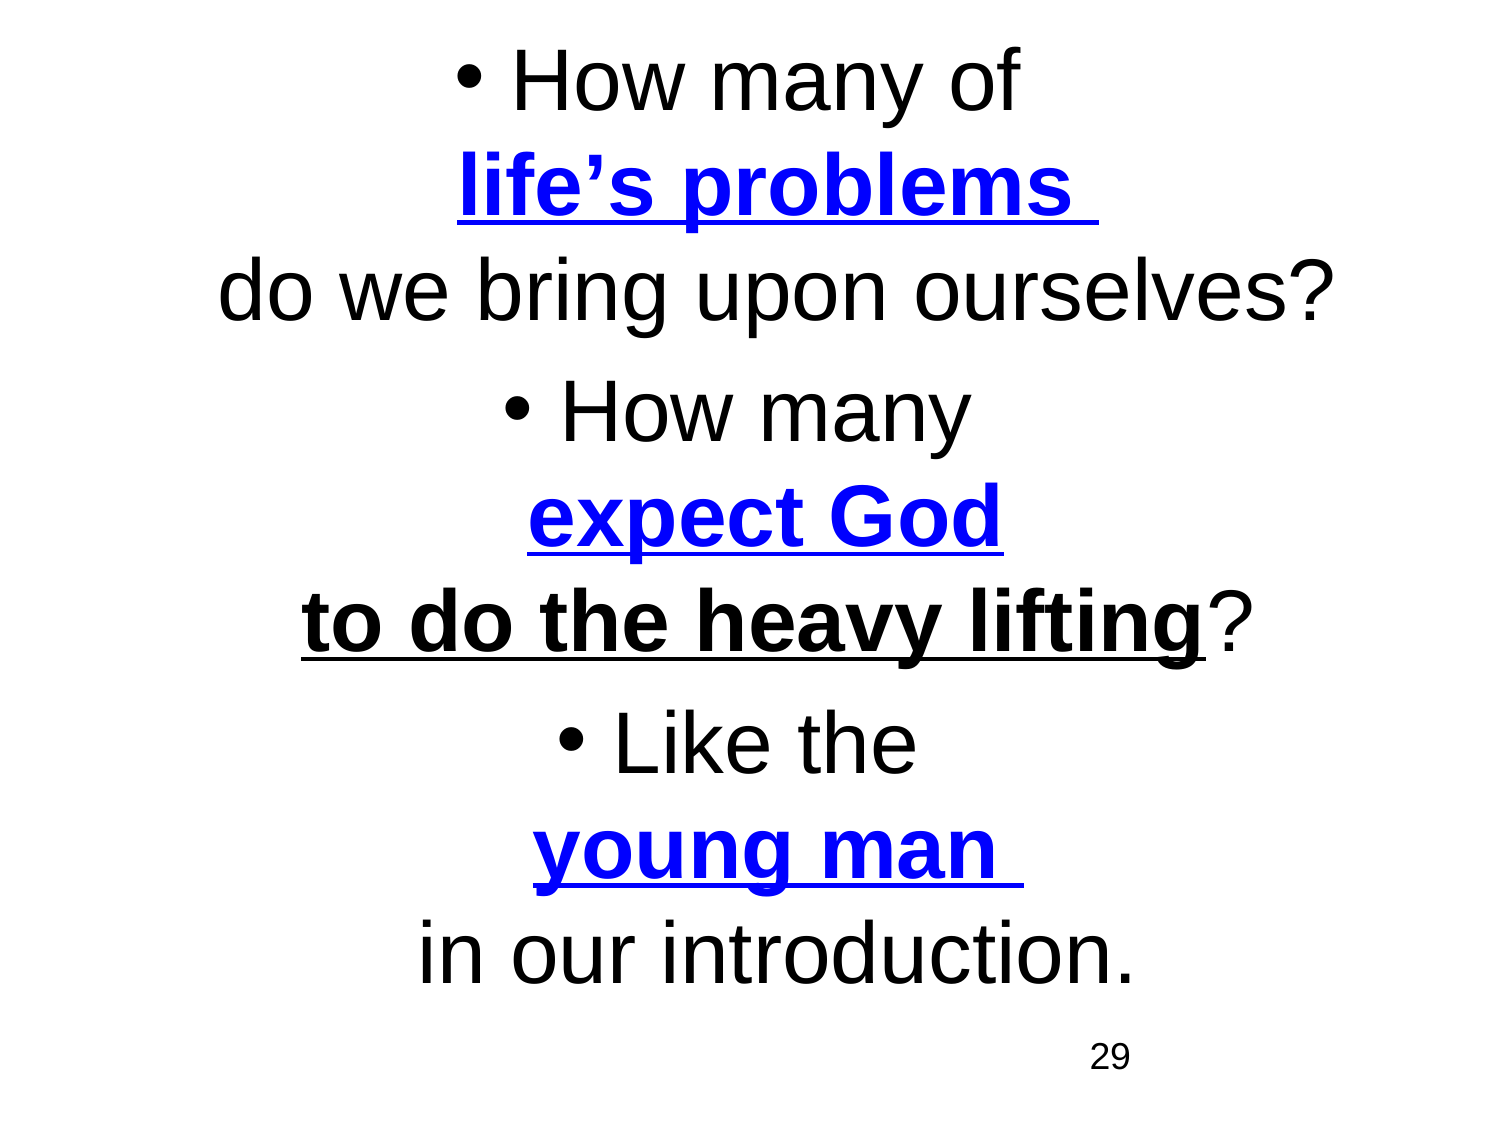

# How many of life’s problems do we bring upon ourselves?
How many
expect God
to do the heavy lifting?
Like the
young man
in our introduction.
29